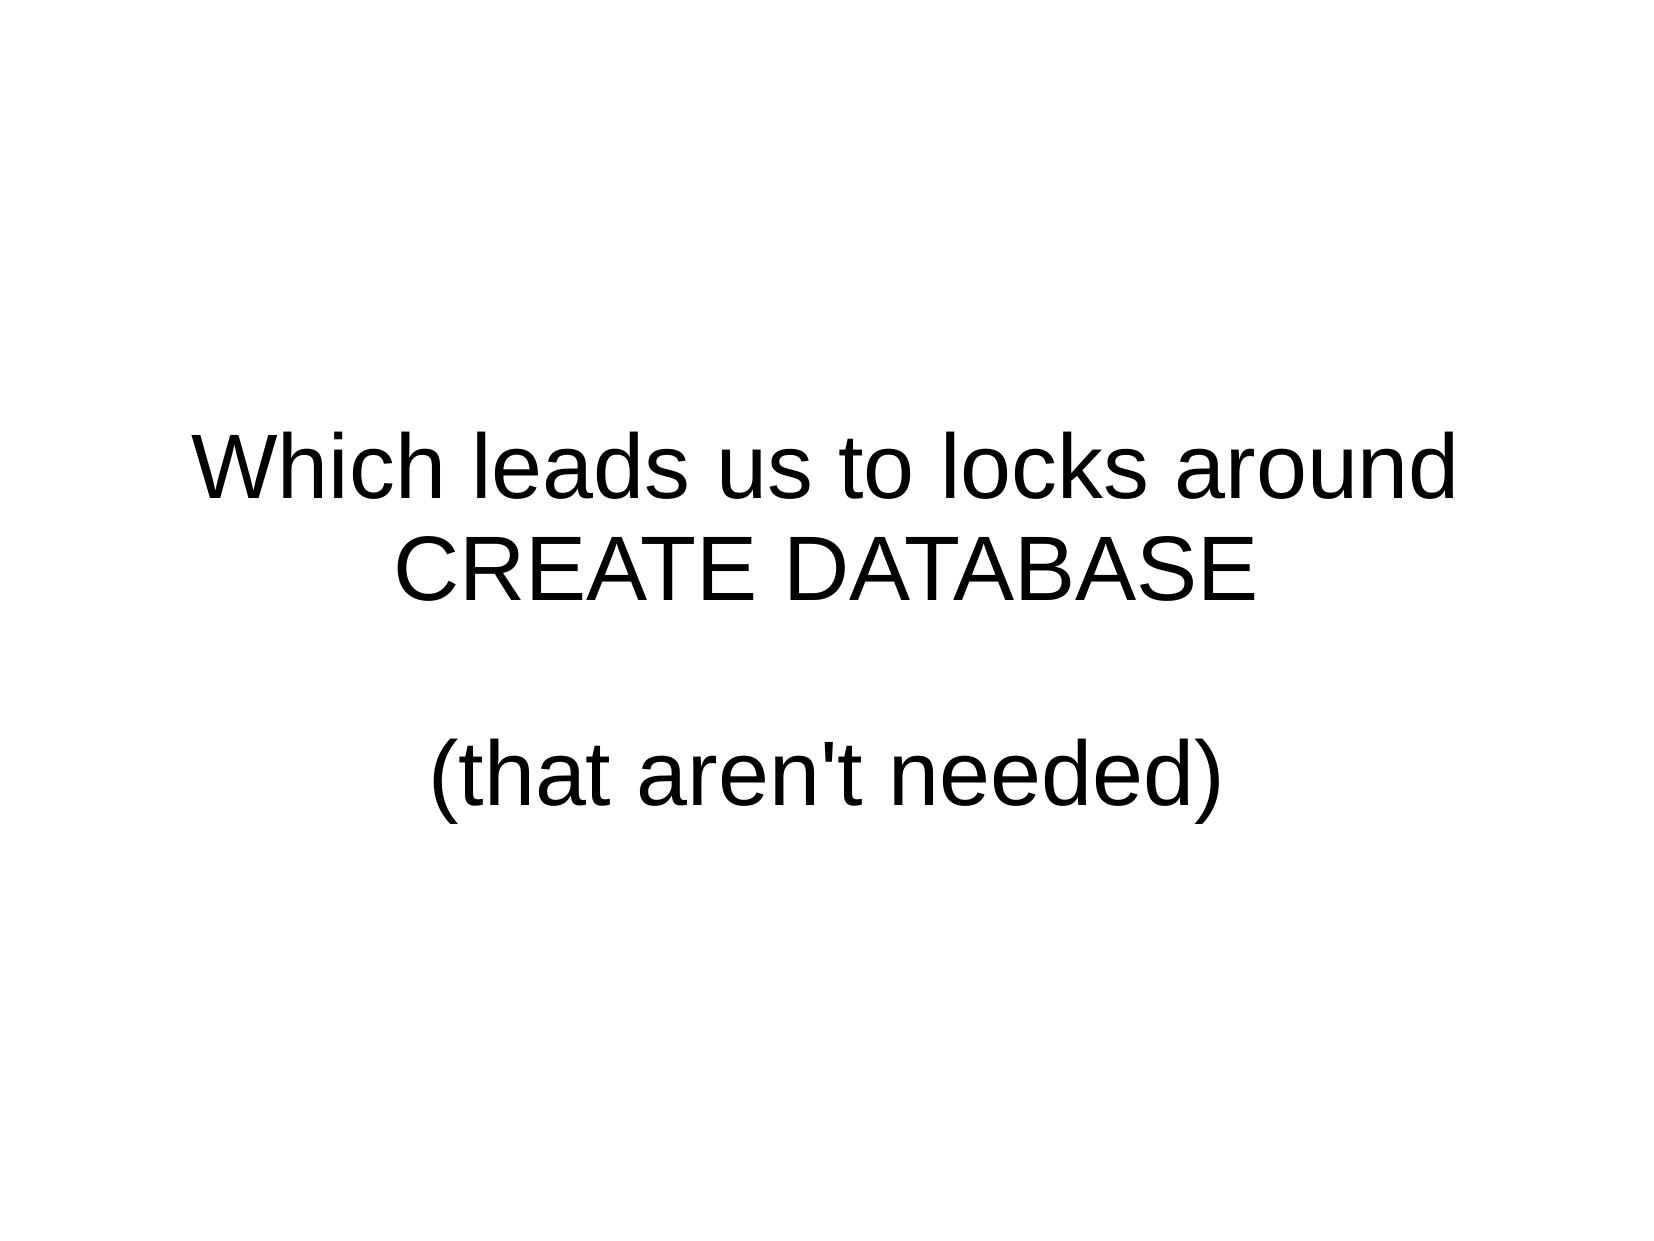

# Which leads us to locks around CREATE DATABASE (that aren't needed)